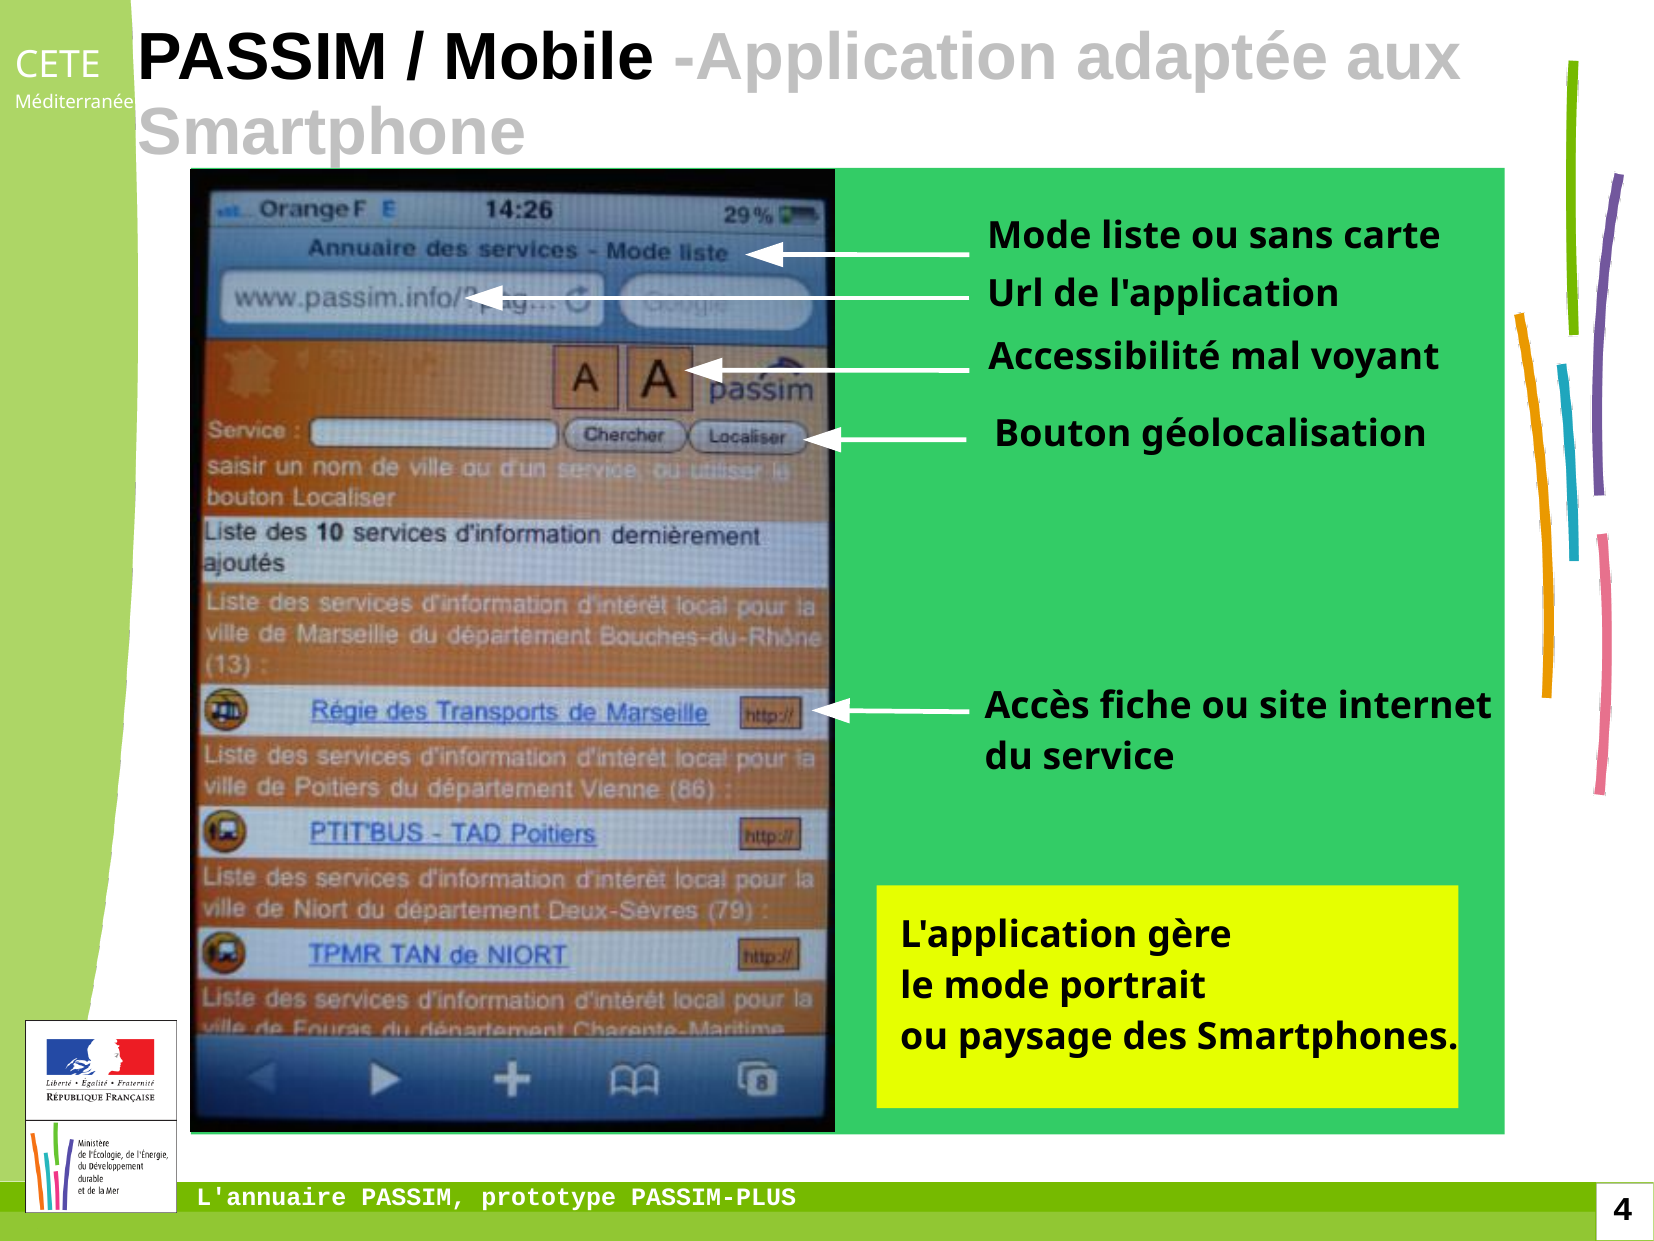

# PASSIM / Mobile -Application adaptée aux Smartphone
Mode liste ou sans carte
Url de l'application
Accessibilité mal voyant
Bouton géolocalisation
Accès fiche ou site internet
du service
L'application gère
le mode portrait
ou paysage des Smartphones.
4